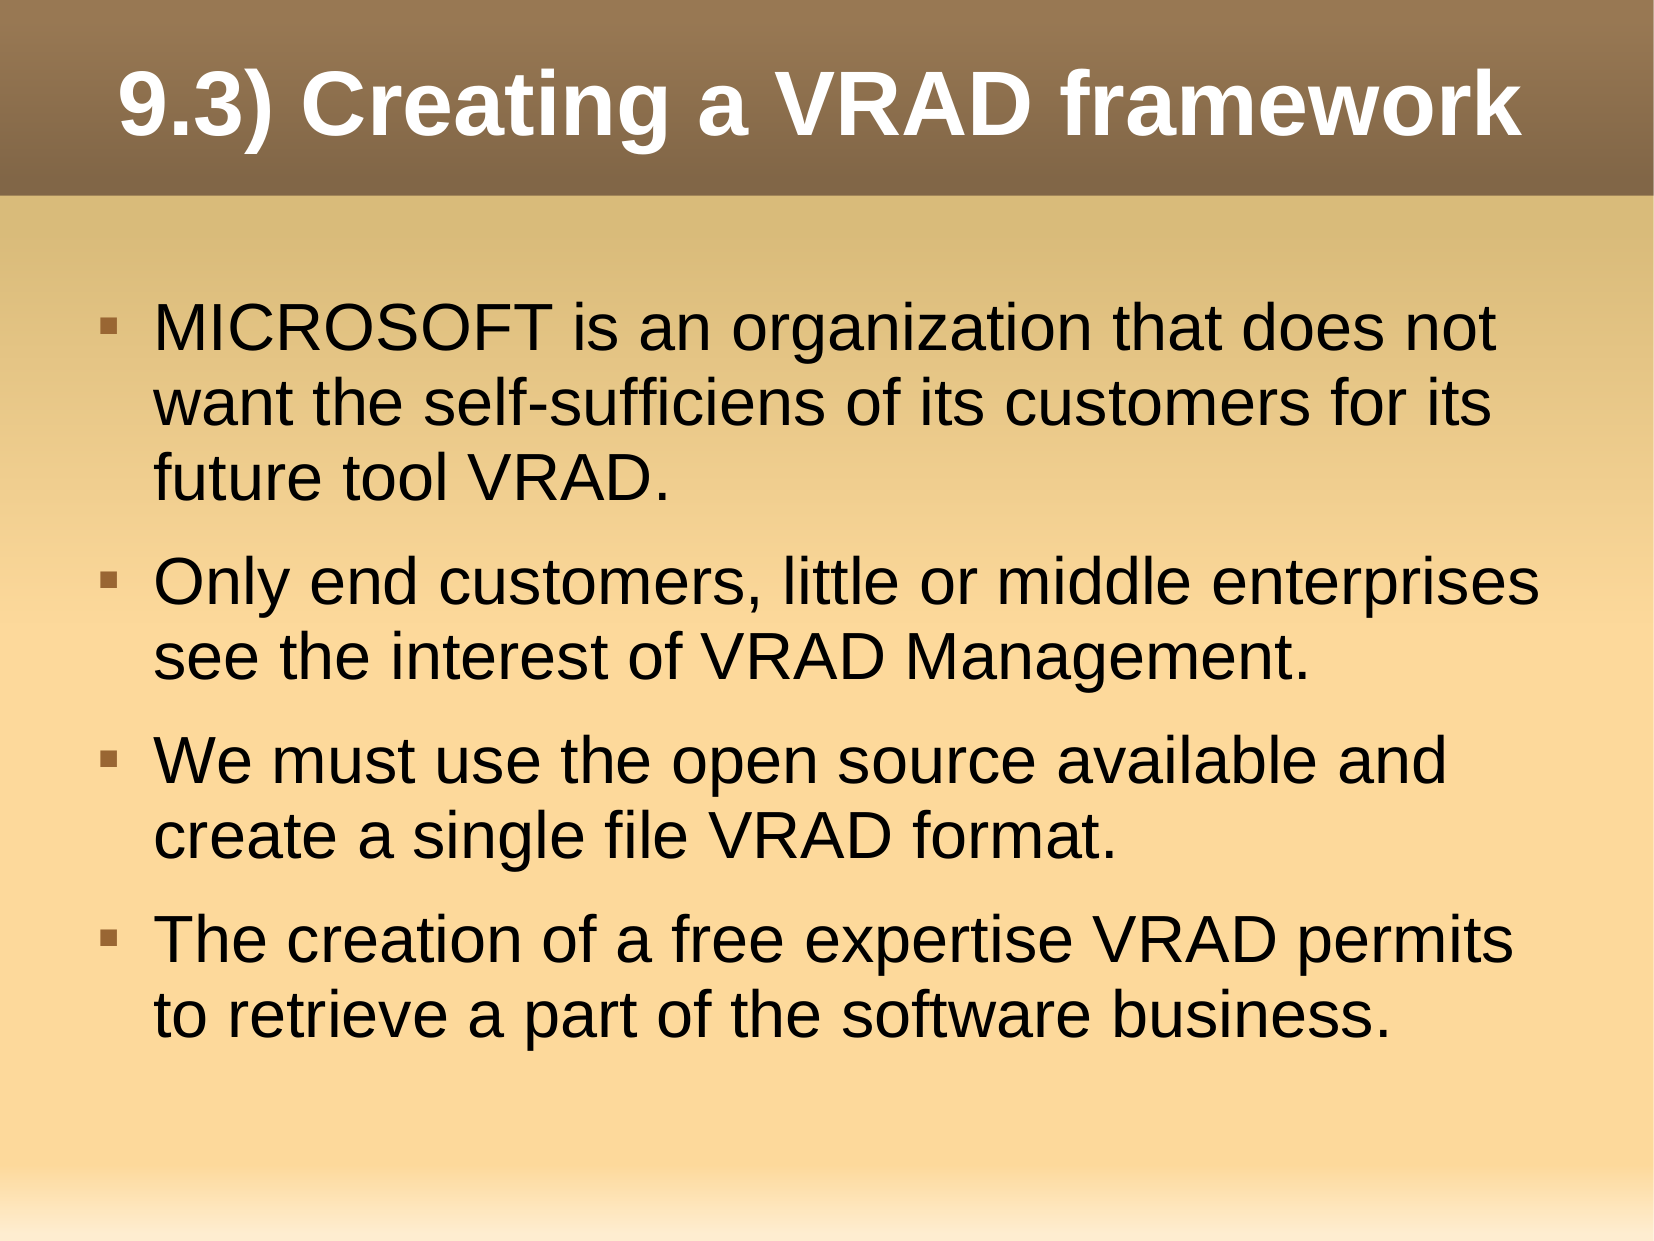

# 9.3) Creating a VRAD framework
MICROSOFT is an organization that does not want the self-sufficiens of its customers for its future tool VRAD.
Only end customers, little or middle enterprises see the interest of VRAD Management.
We must use the open source available and create a single file VRAD format.
The creation of a free expertise VRAD permits to retrieve a part of the software business.